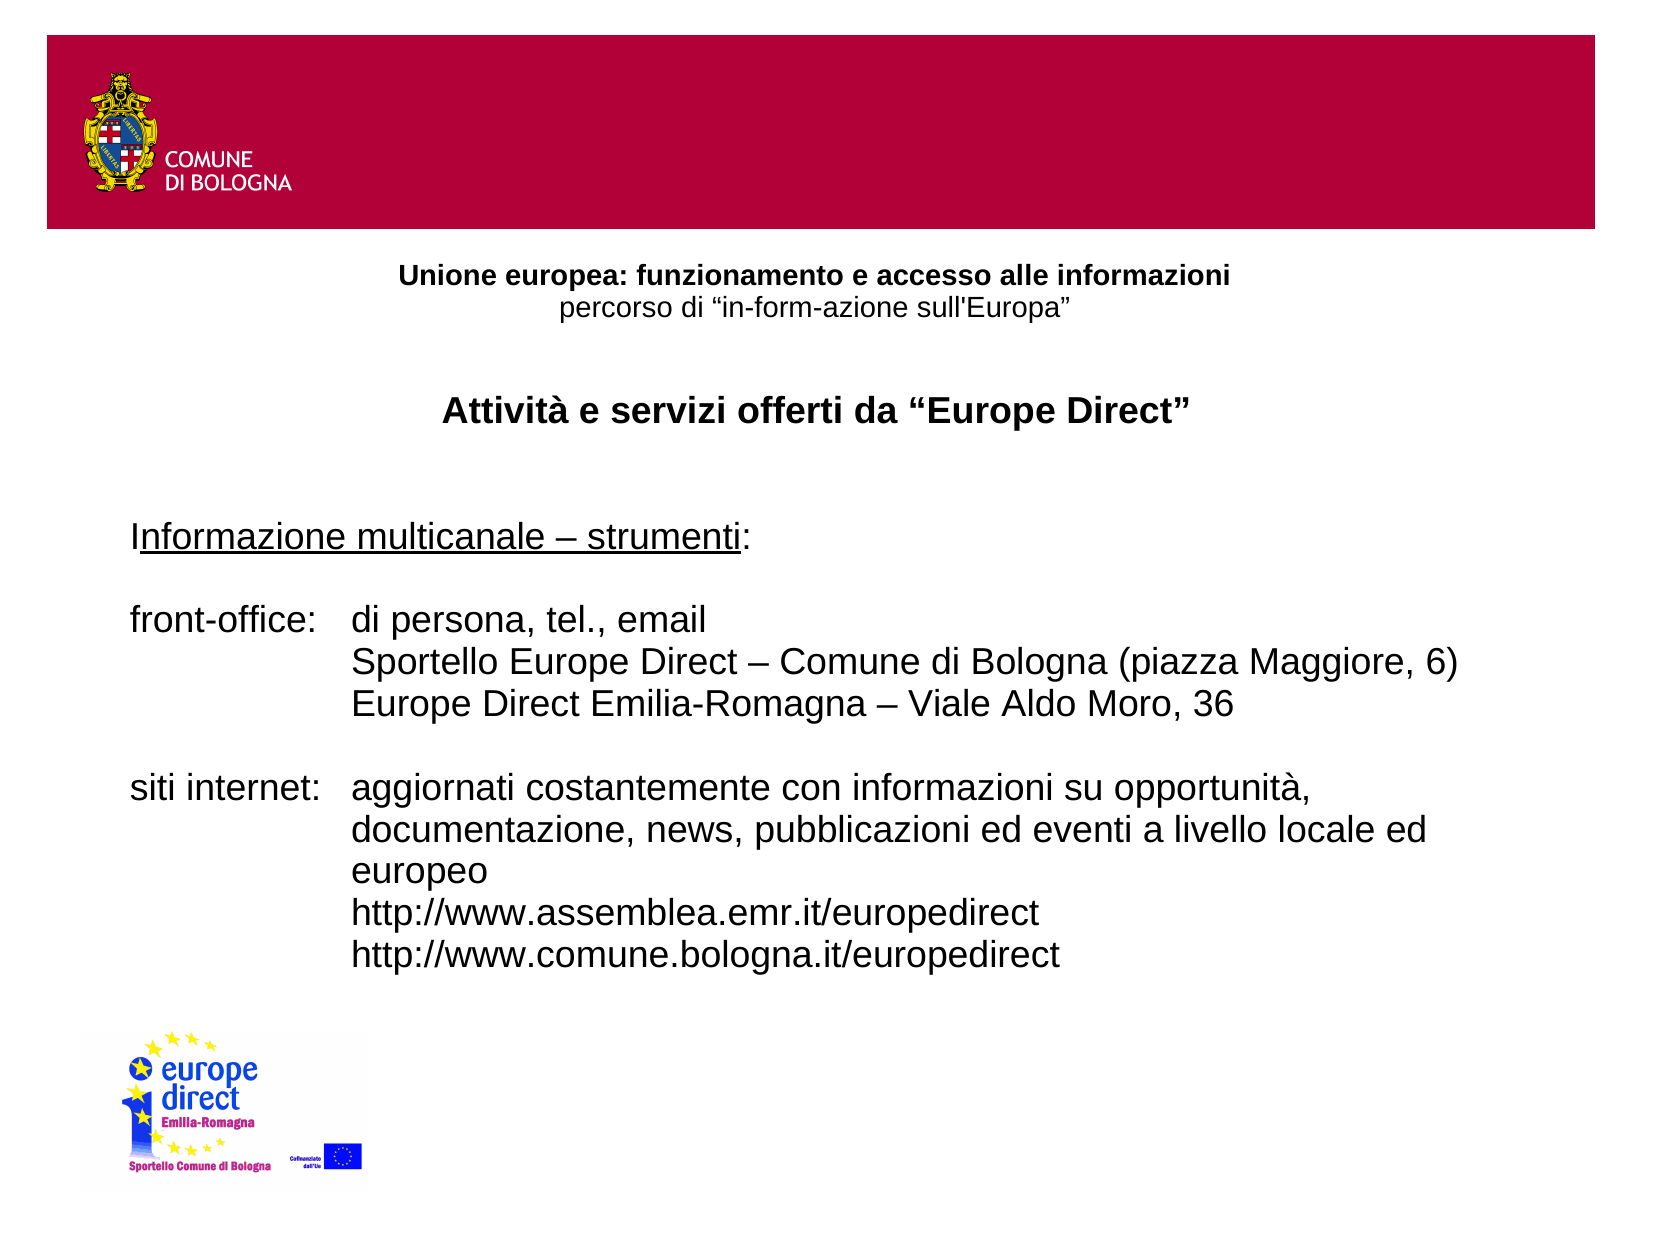

Unione europea: funzionamento e accesso alle informazioni
percorso di “in-form-azione sull'Europa”
# Attività e servizi offerti da “Europe Direct” Informazione multicanale – strumenti: front-office: 	di persona, tel., email Sportello Europe Direct – Comune di Bologna (piazza Maggiore, 6) Europe Direct Emilia-Romagna – Viale Aldo Moro, 36 siti internet: 	aggiornati costantemente con informazioni su opportunità, 			 			documentazione, news, pubblicazioni ed eventi a livello locale ed 	 				europeo http://www.assemblea.emr.it/europedirect http://www.comune.bologna.it/europedirect